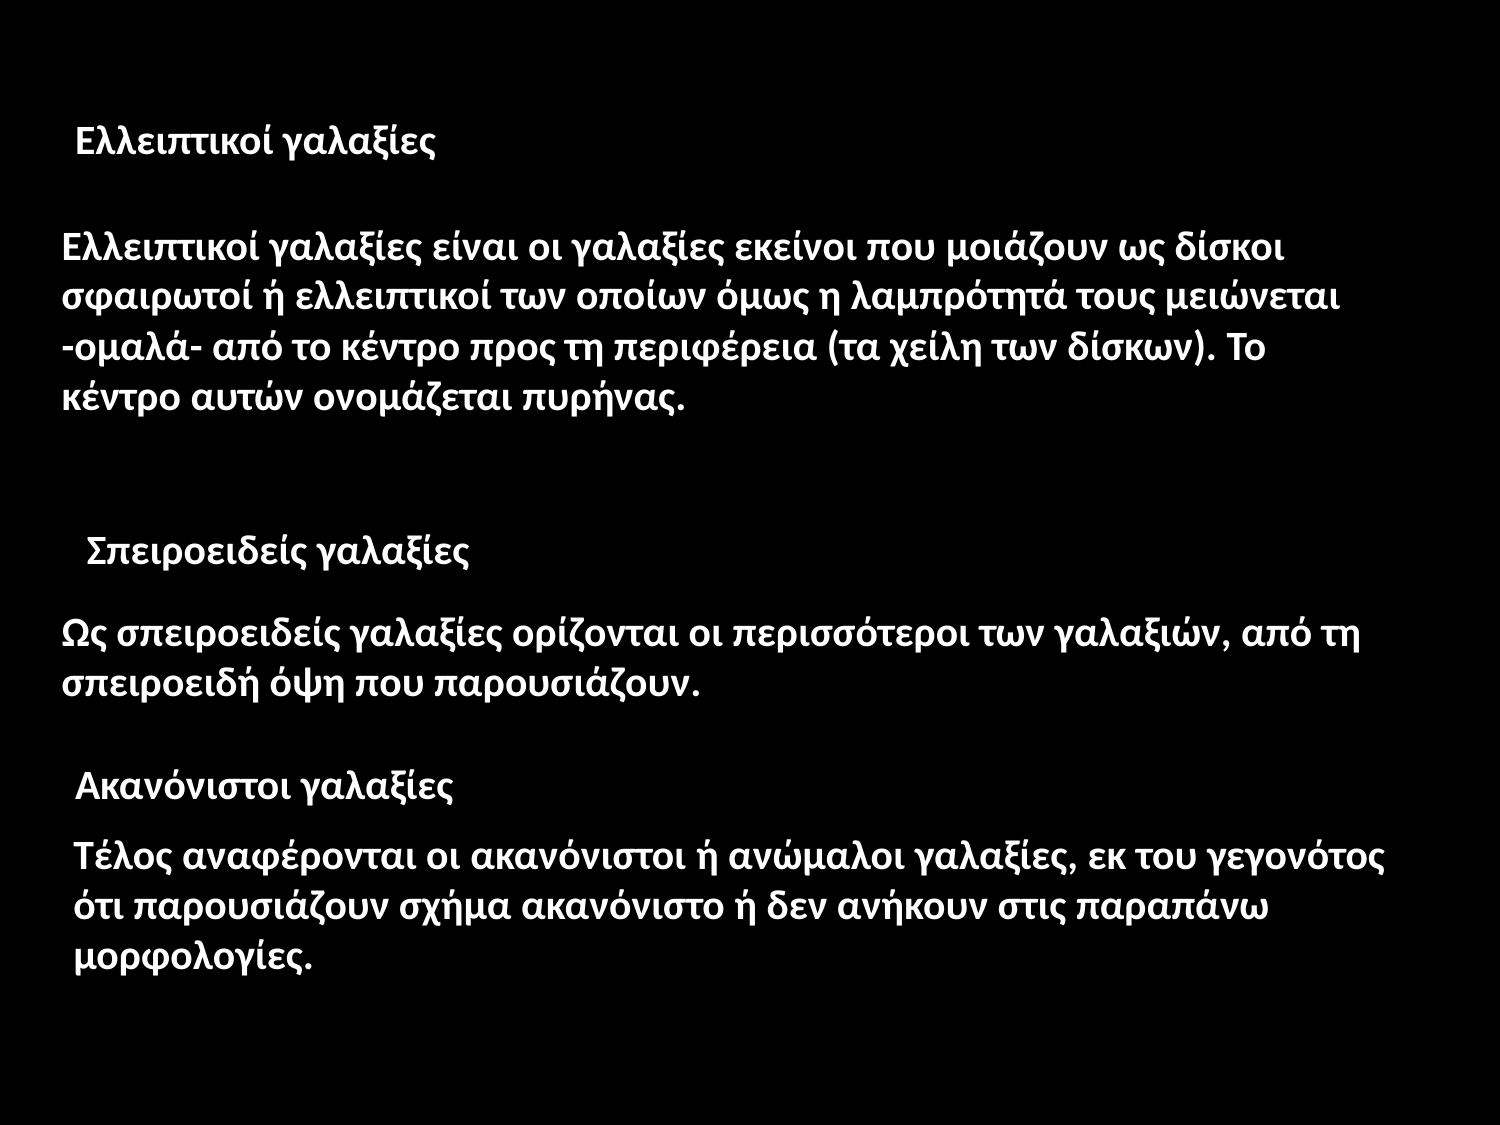

Ελλειπτικοί γαλαξίες
Ελλειπτικοί γαλαξίες είναι οι γαλαξίες εκείνοι που μοιάζουν ως δίσκοι σφαιρωτοί ή ελλειπτικοί των οποίων όμως η λαμπρότητά τους μειώνεται -ομαλά- από το κέντρο προς τη περιφέρεια (τα χείλη των δίσκων). Το κέντρο αυτών ονομάζεται πυρήνας.
Σπειροειδείς γαλαξίες
Ως σπειροειδείς γαλαξίες ορίζονται οι περισσότεροι των γαλαξιών, από τη σπειροειδή όψη που παρουσιάζουν.
Ακανόνιστοι γαλαξίες
Τέλος αναφέρονται οι ακανόνιστοι ή ανώμαλοι γαλαξίες, εκ του γεγονότος ότι παρουσιάζουν σχήμα ακανόνιστο ή δεν ανήκουν στις παραπάνω μορφολογίες.